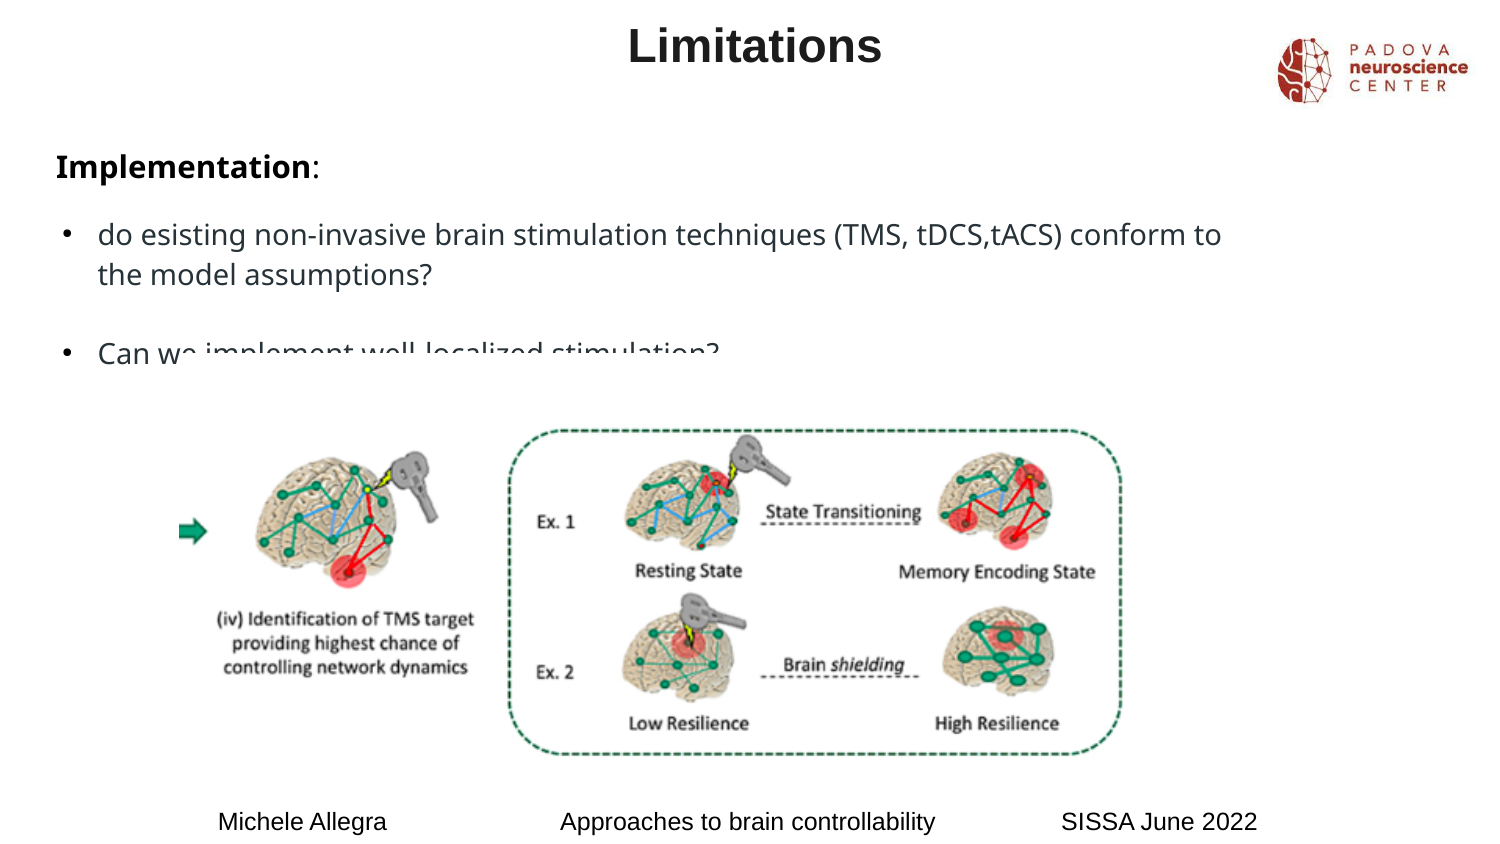

Limitations
Implementation:
do esisting non-invasive brain stimulation techniques (TMS, tDCS,tACS) conform to the model assumptions?
Can we implement well-localized stimulation?
Michele Allegra Approaches to brain controllability SISSA June 2022
Limitation (2): the energy is extremely large